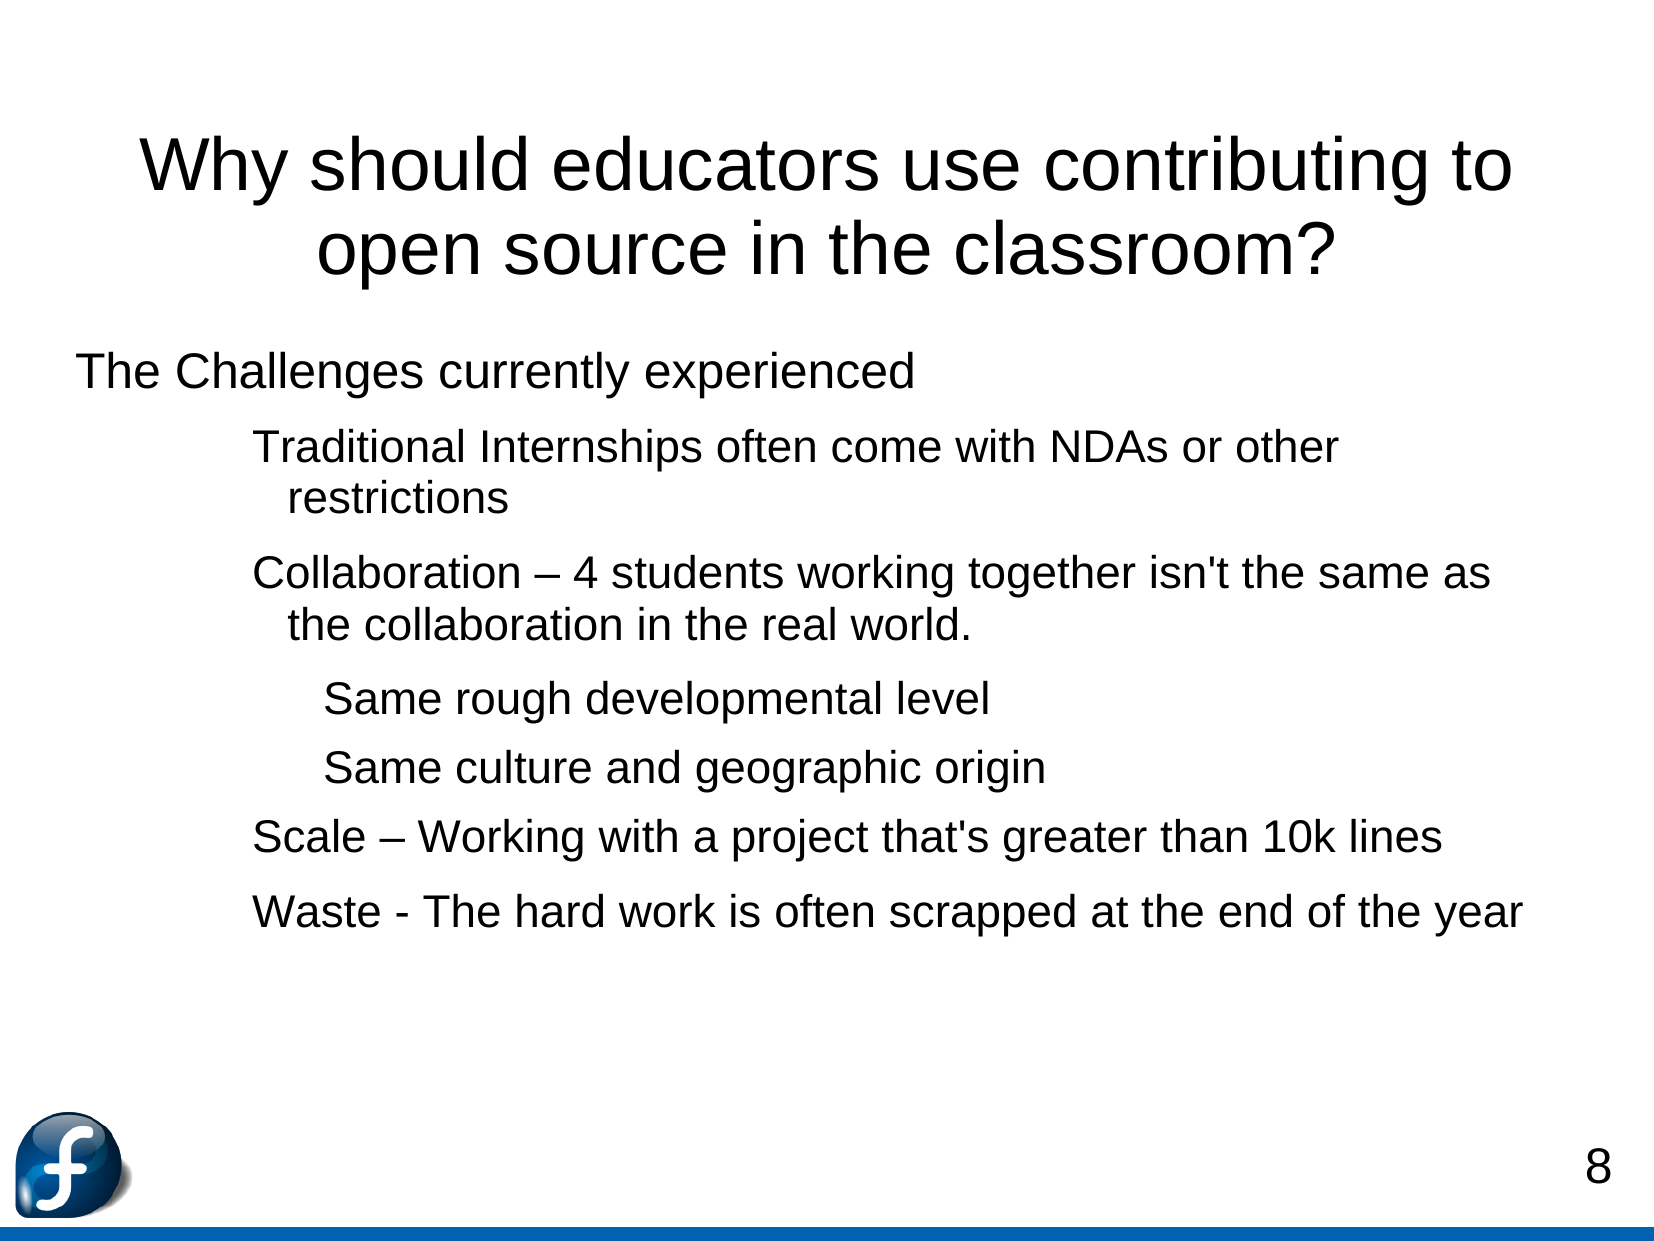

# Why should educators use contributing to open source in the classroom?
The Challenges currently experienced
Traditional Internships often come with NDAs or other restrictions
Collaboration – 4 students working together isn't the same as the collaboration in the real world.
Same rough developmental level
Same culture and geographic origin
Scale – Working with a project that's greater than 10k lines
Waste - The hard work is often scrapped at the end of the year